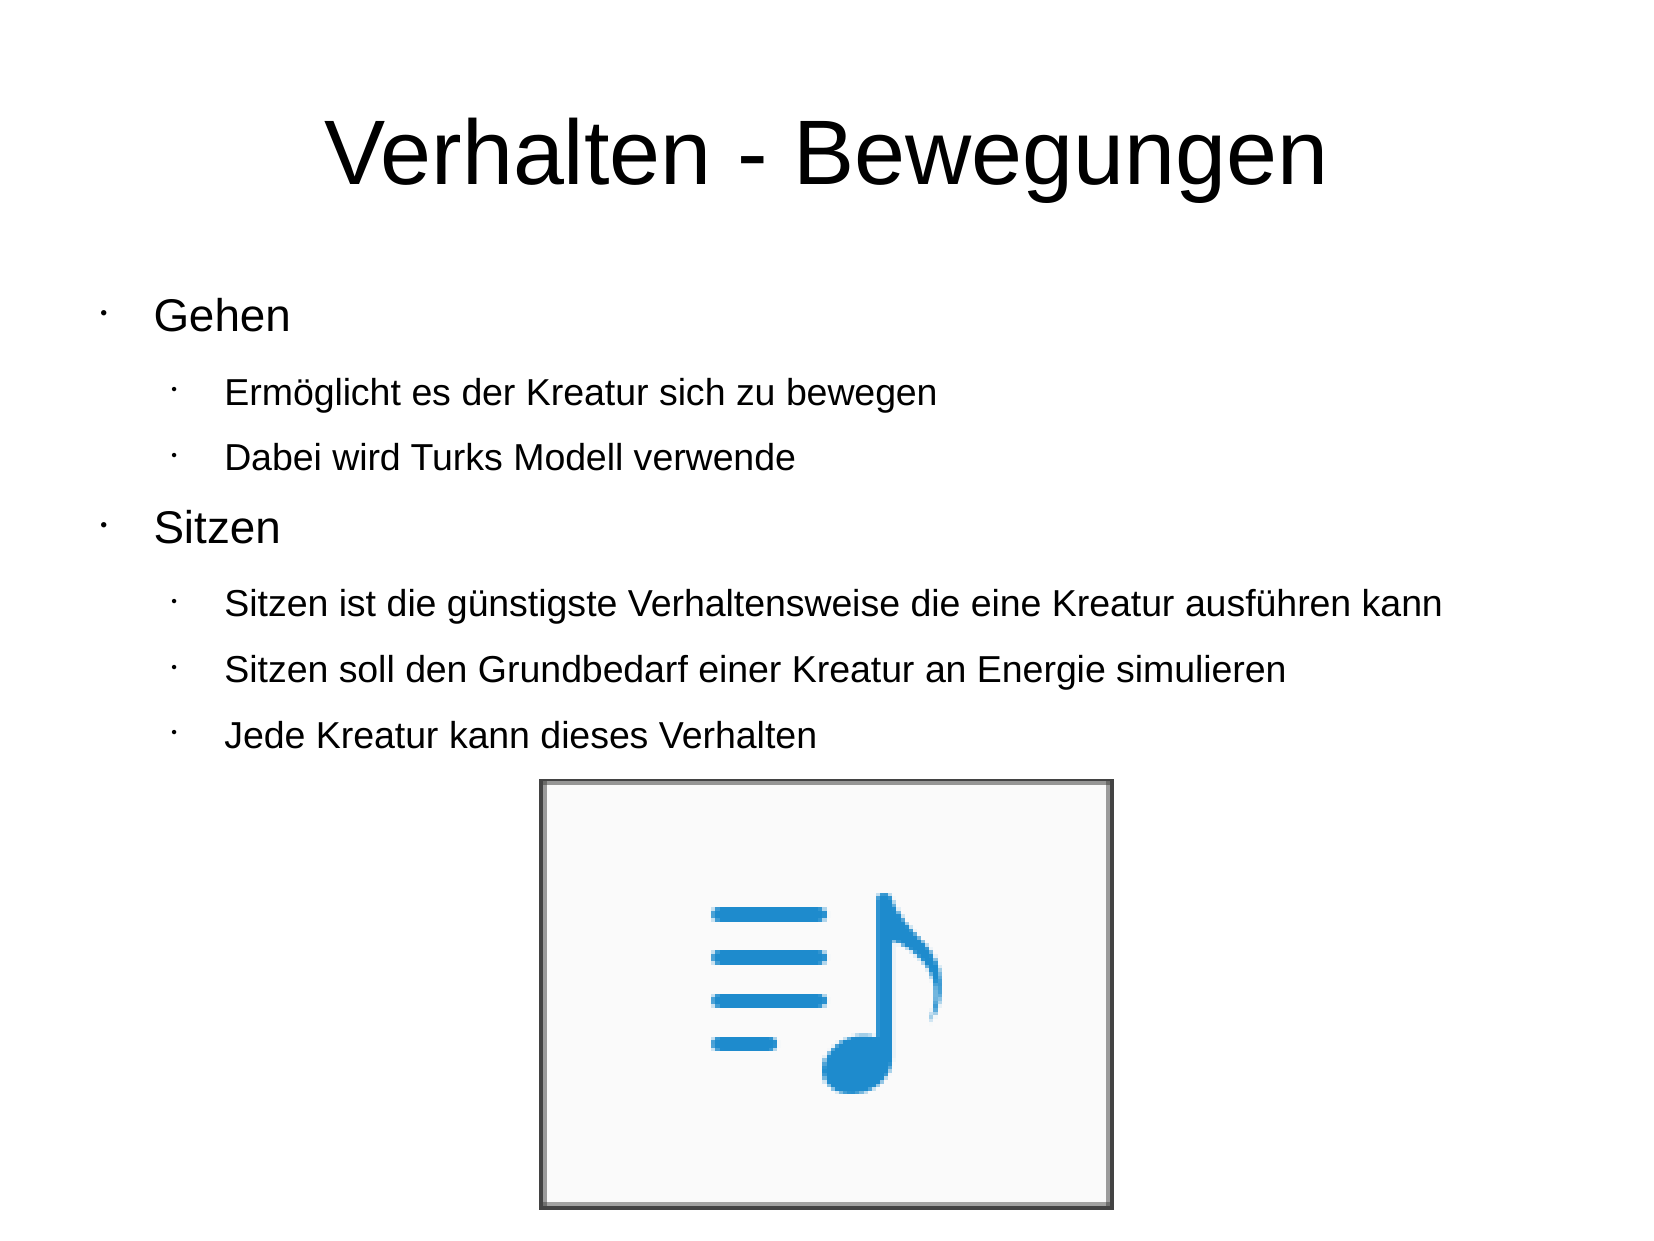

# Verhalten - Bewegungen
Gehen
Ermöglicht es der Kreatur sich zu bewegen
Dabei wird Turks Modell verwende
Sitzen
Sitzen ist die günstigste Verhaltensweise die eine Kreatur ausführen kann
Sitzen soll den Grundbedarf einer Kreatur an Energie simulieren
Jede Kreatur kann dieses Verhalten